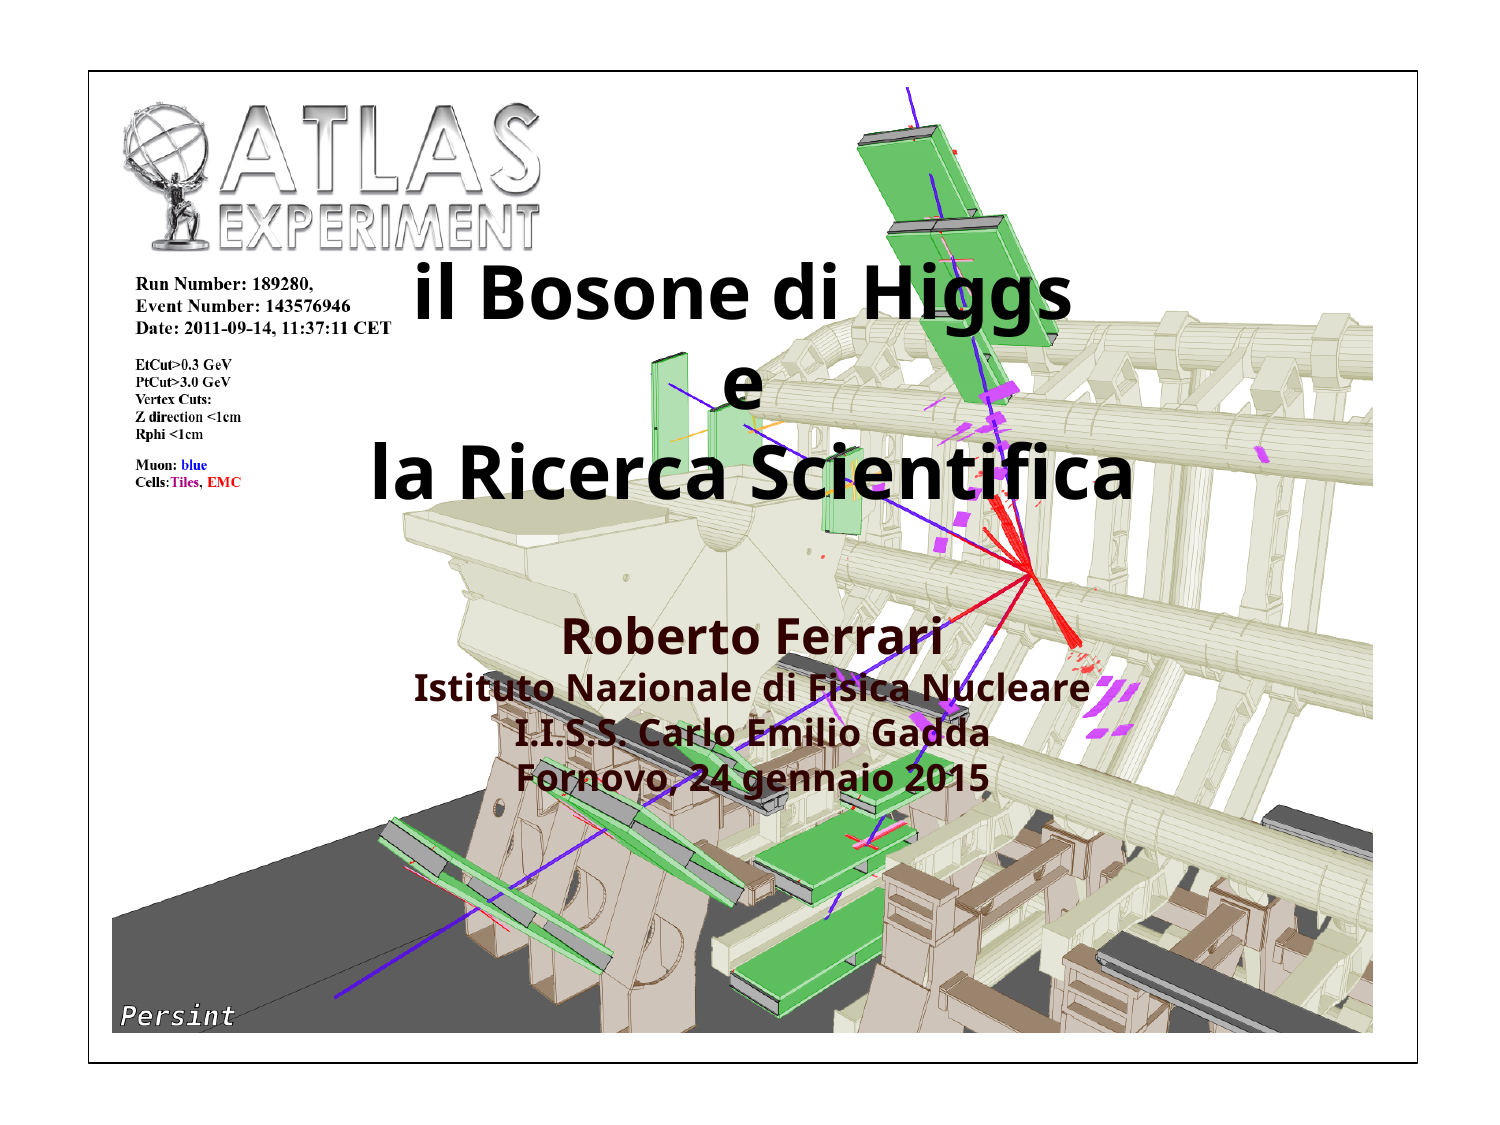

il Bosone di Higgs
e
la Ricerca Scientifica
Roberto Ferrari
Istituto Nazionale di Fisica Nucleare
I.I.S.S. Carlo Emilio Gadda
Fornovo, 24 gennaio 2015